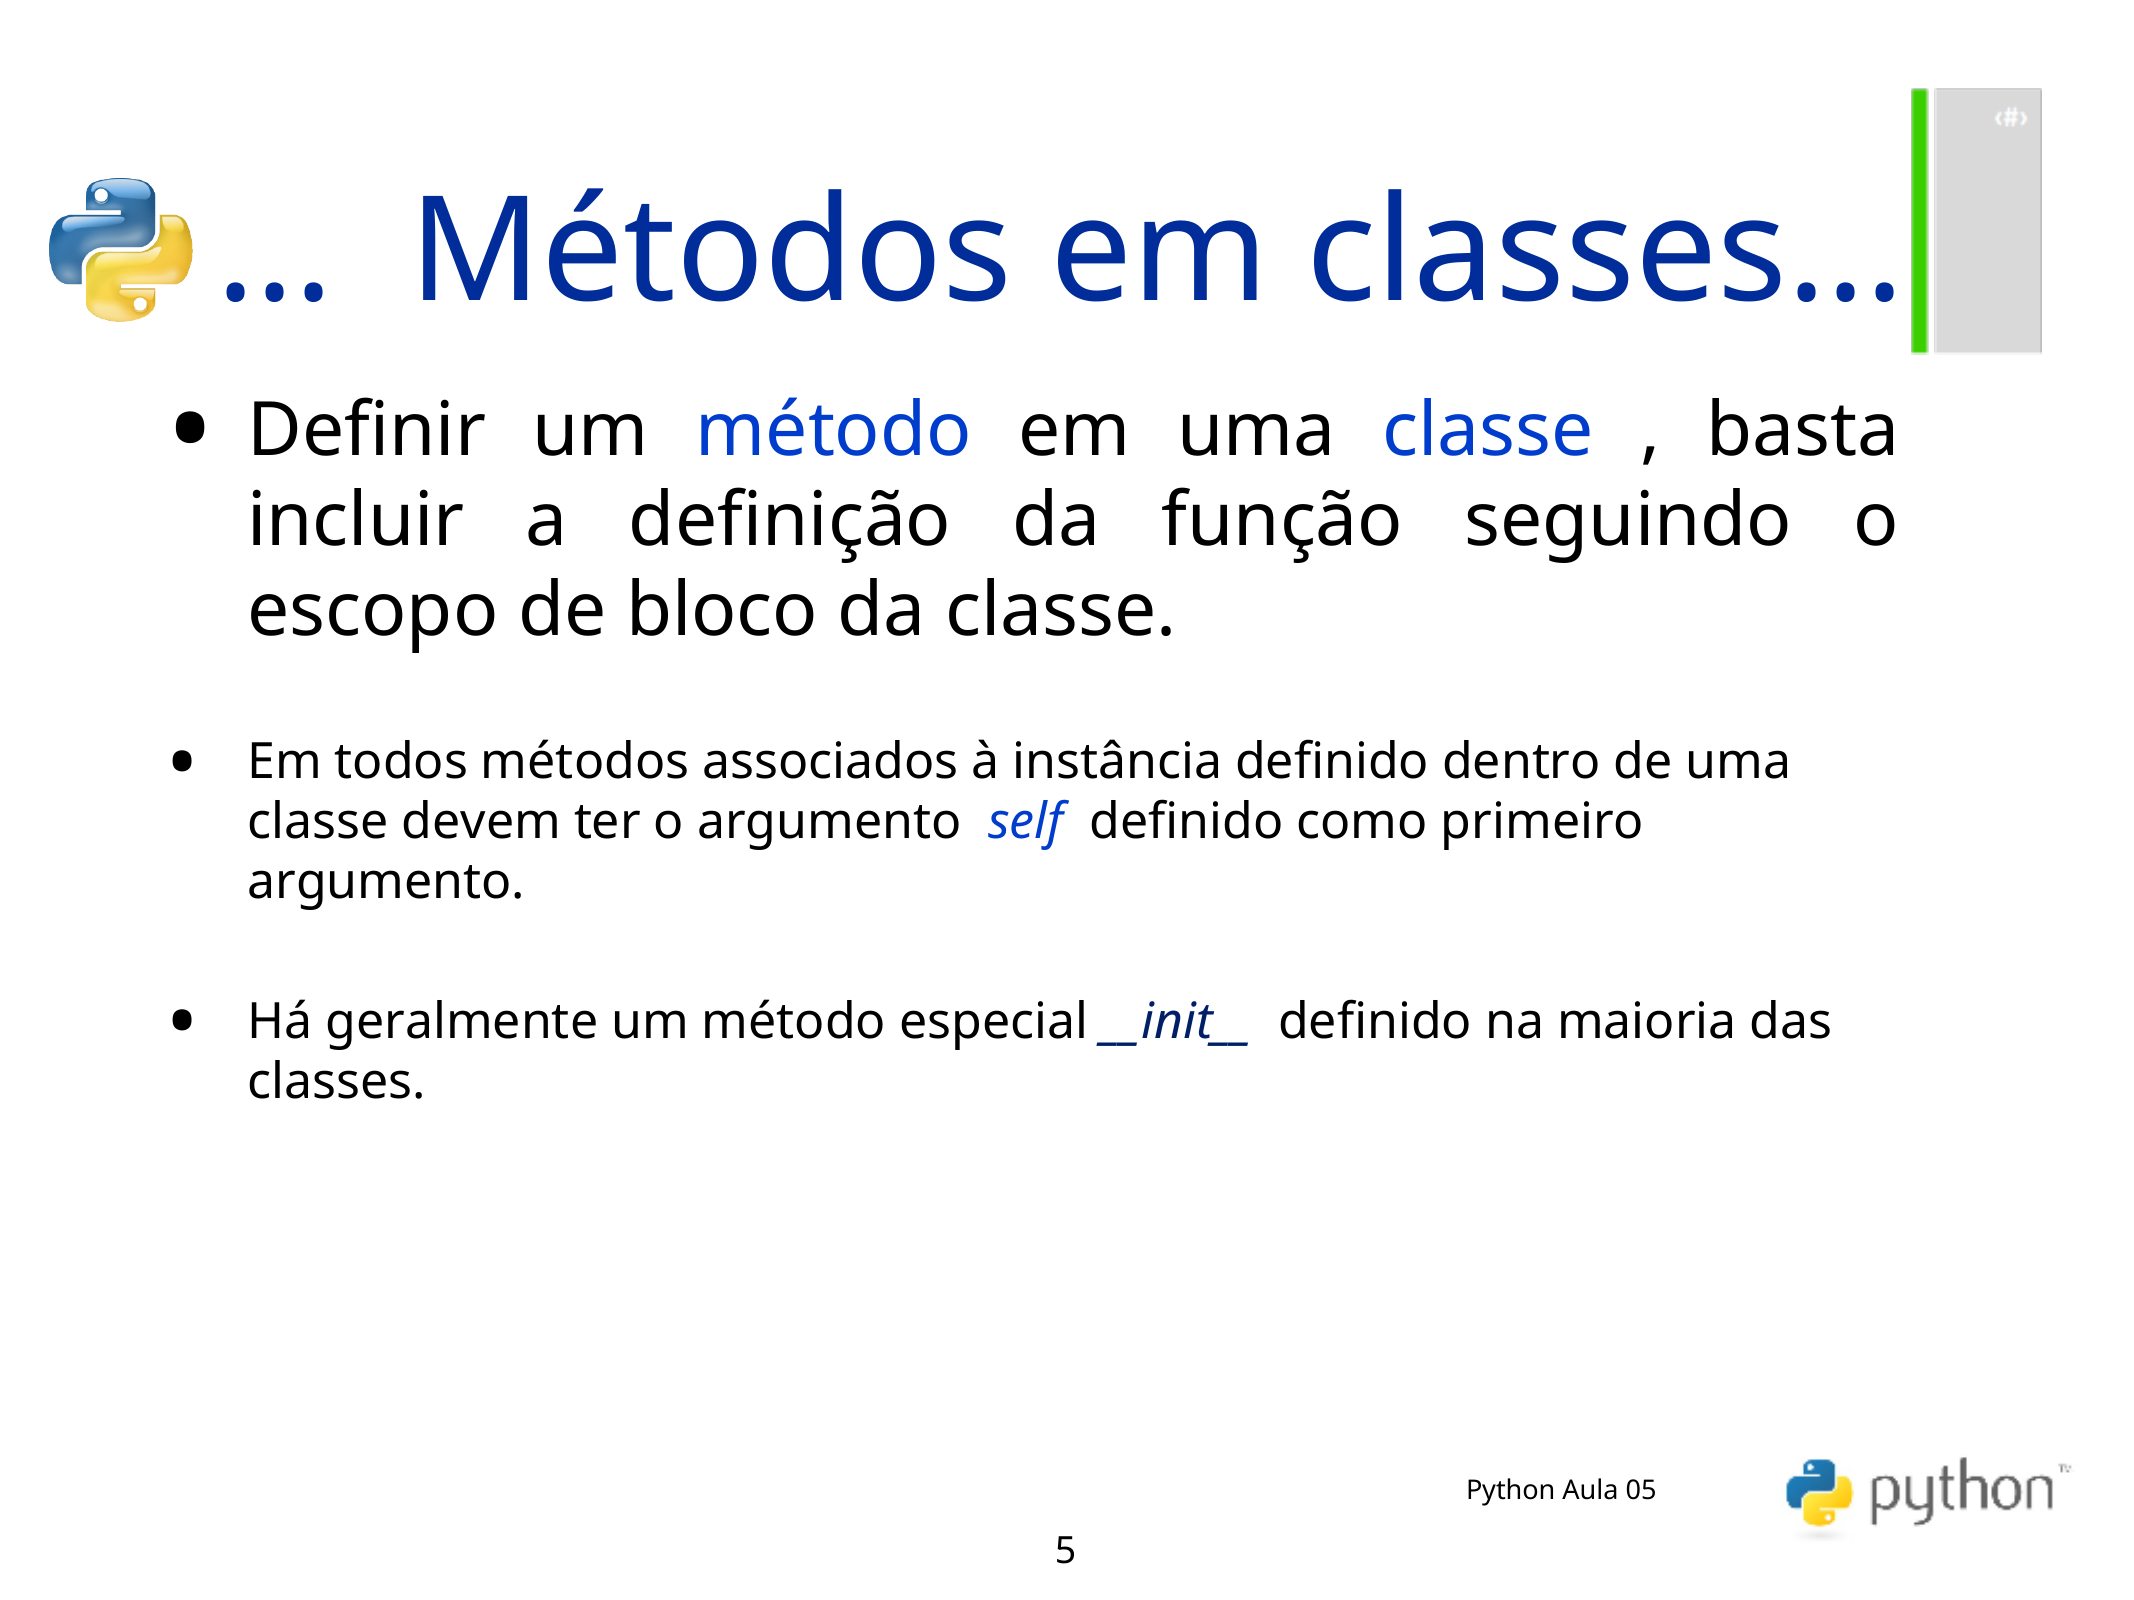

# ... Métodos em classes...
Definir um método em uma classe , basta incluir a definição da função seguindo o escopo de bloco da classe.
Em todos métodos associados à instância definido dentro de uma classe devem ter o argumento self definido como primeiro argumento.
Há geralmente um método especial __init__ definido na maioria das classes.
Python Aula 05